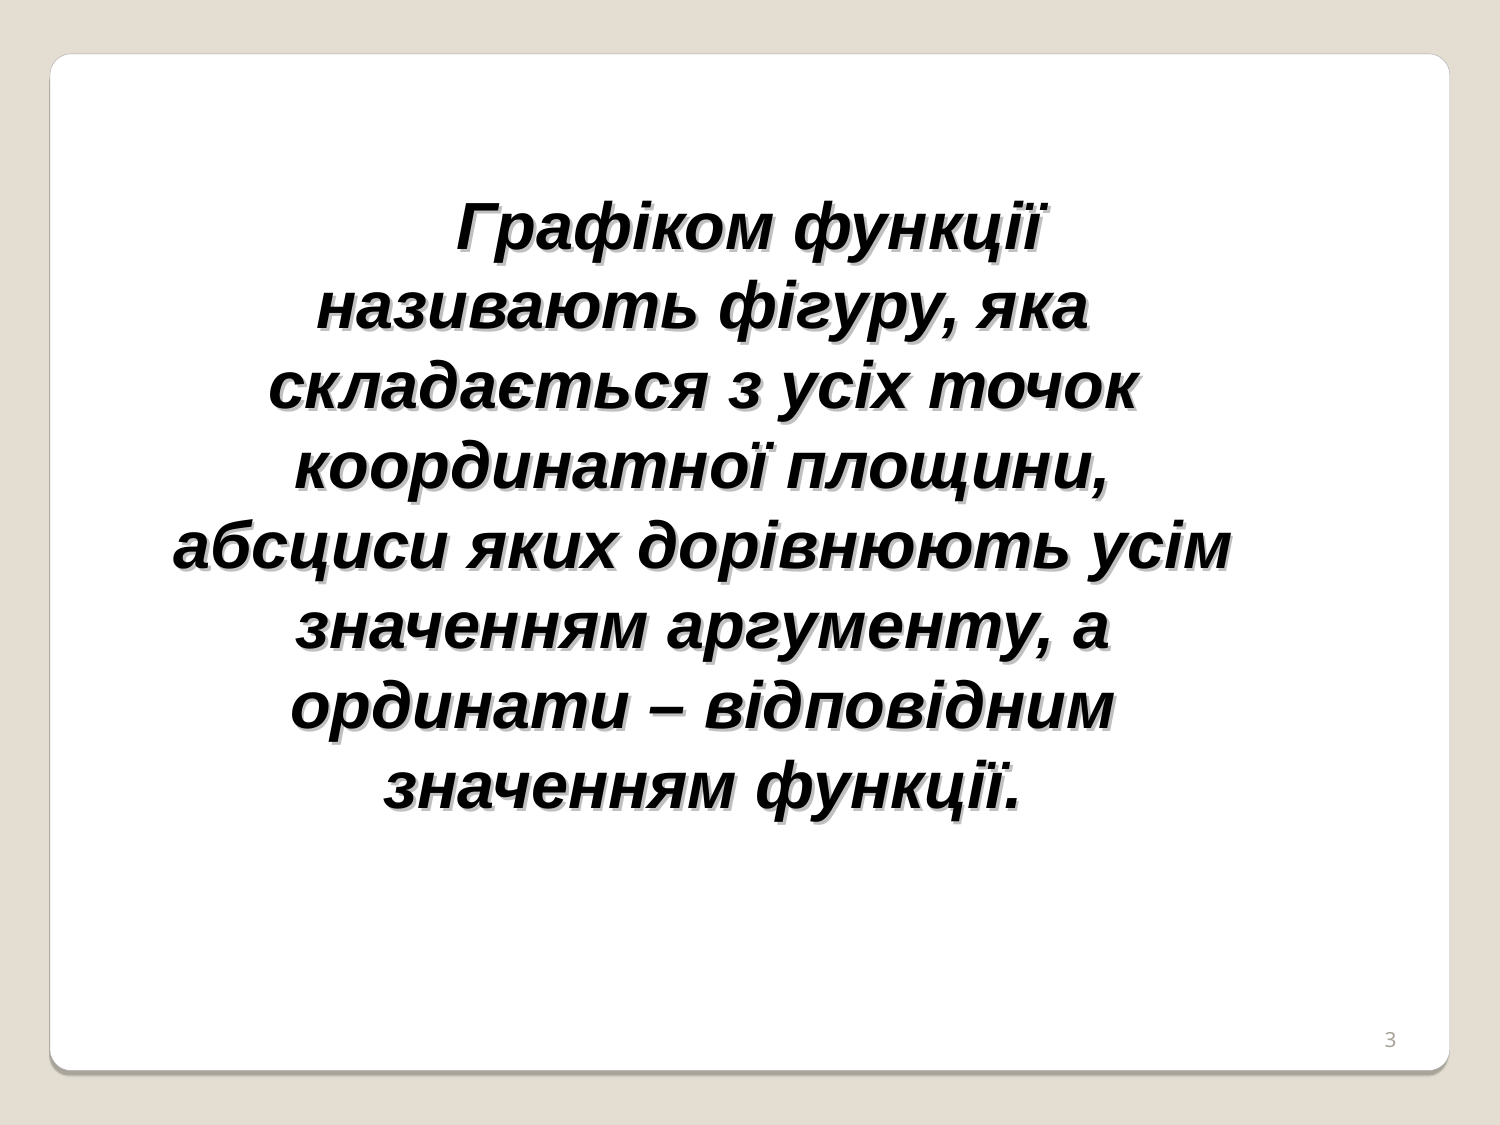

Графіком функції називають фігуру, яка складається з усіх точок координатної площини, абсциси яких дорівнюють усім значенням аргументу, а ординати – відповідним значенням функції.